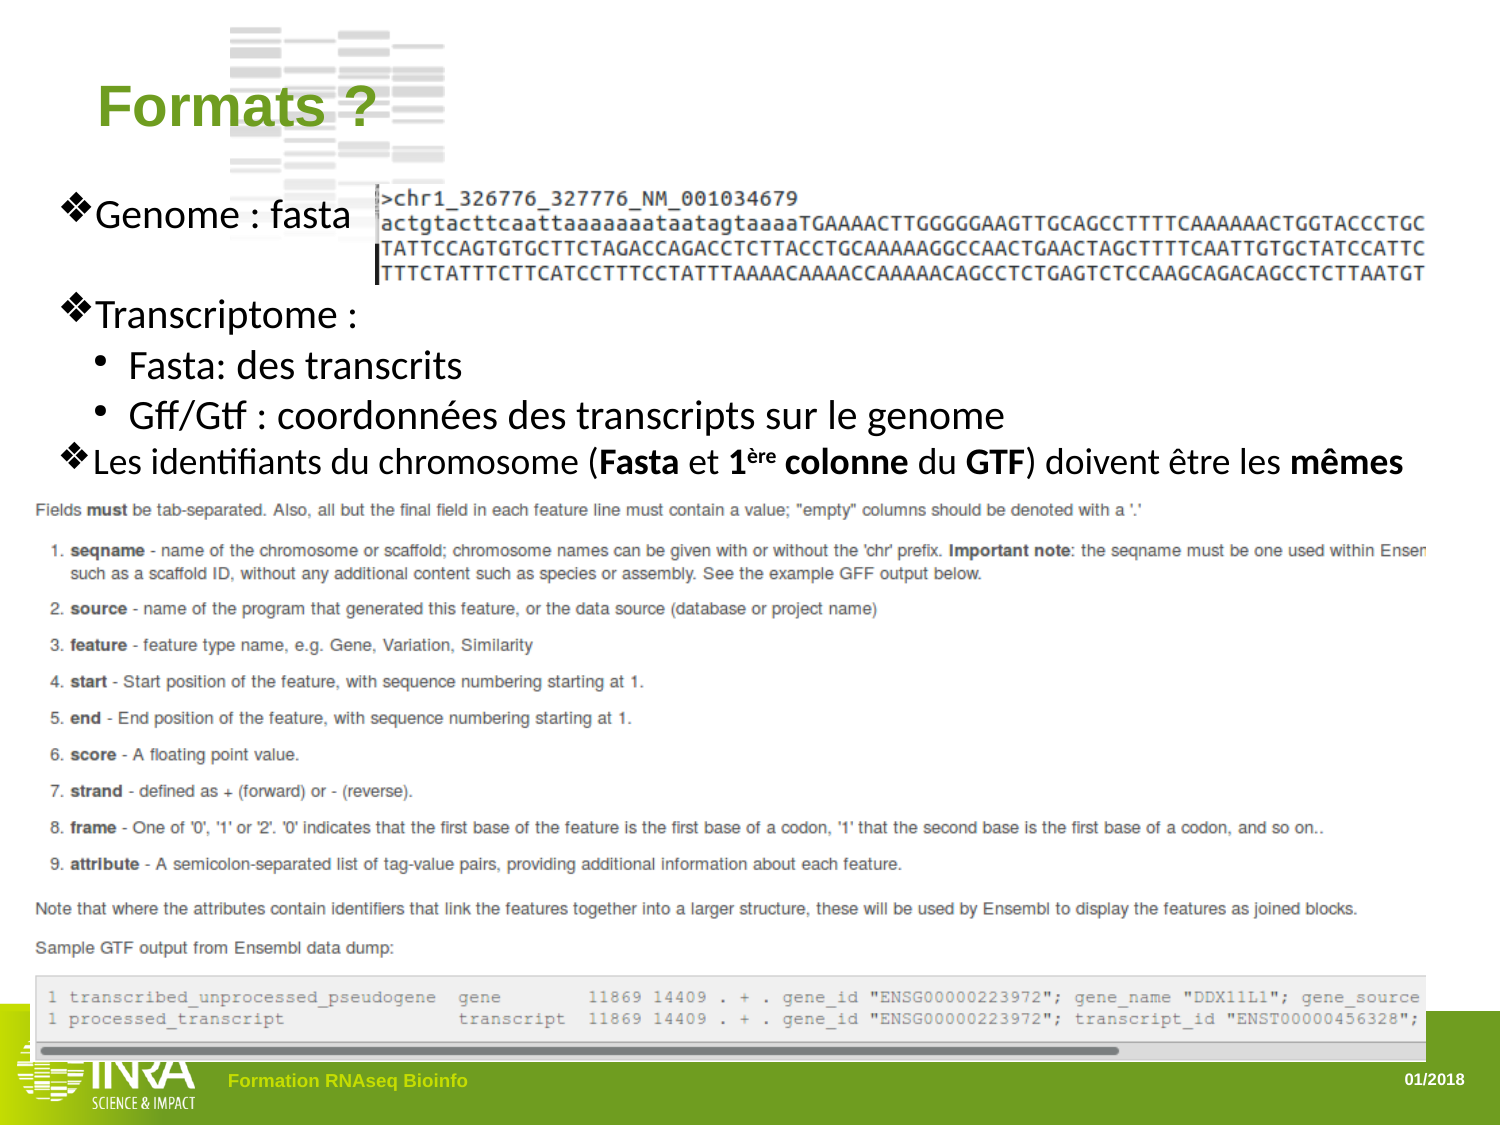

Formats ?
Genome : fasta
Transcriptome :
Fasta: des transcrits
Gff/Gtf : coordonnées des transcripts sur le genome
Les identifiants du chromosome (Fasta et 1ère colonne du GTF) doivent être les mêmes